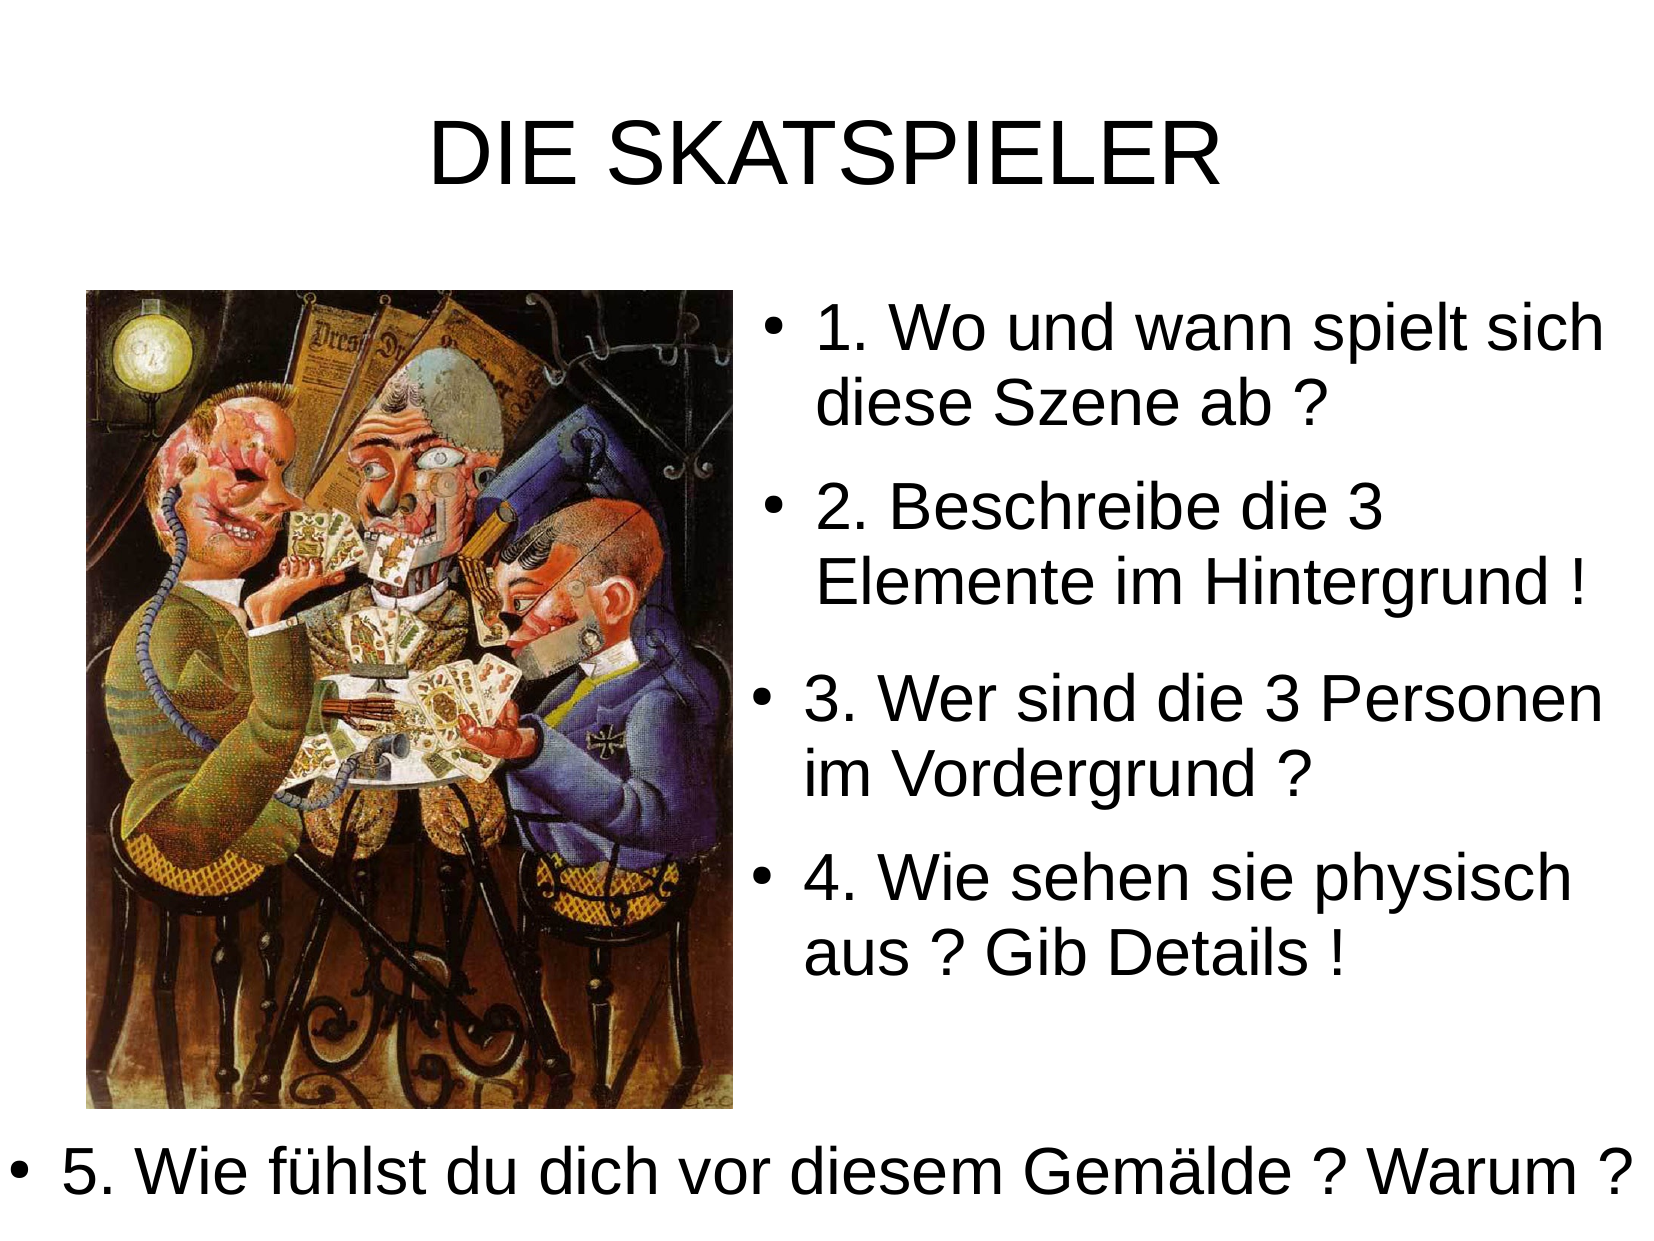

# DIE SKATSPIELER
1. Wo und wann spielt sich diese Szene ab ?
2. Beschreibe die 3 Elemente im Hintergrund !
3. Wer sind die 3 Personen im Vordergrund ?
4. Wie sehen sie physisch aus ? Gib Details !
5. Wie fühlst du dich vor diesem Gemälde ? Warum ?